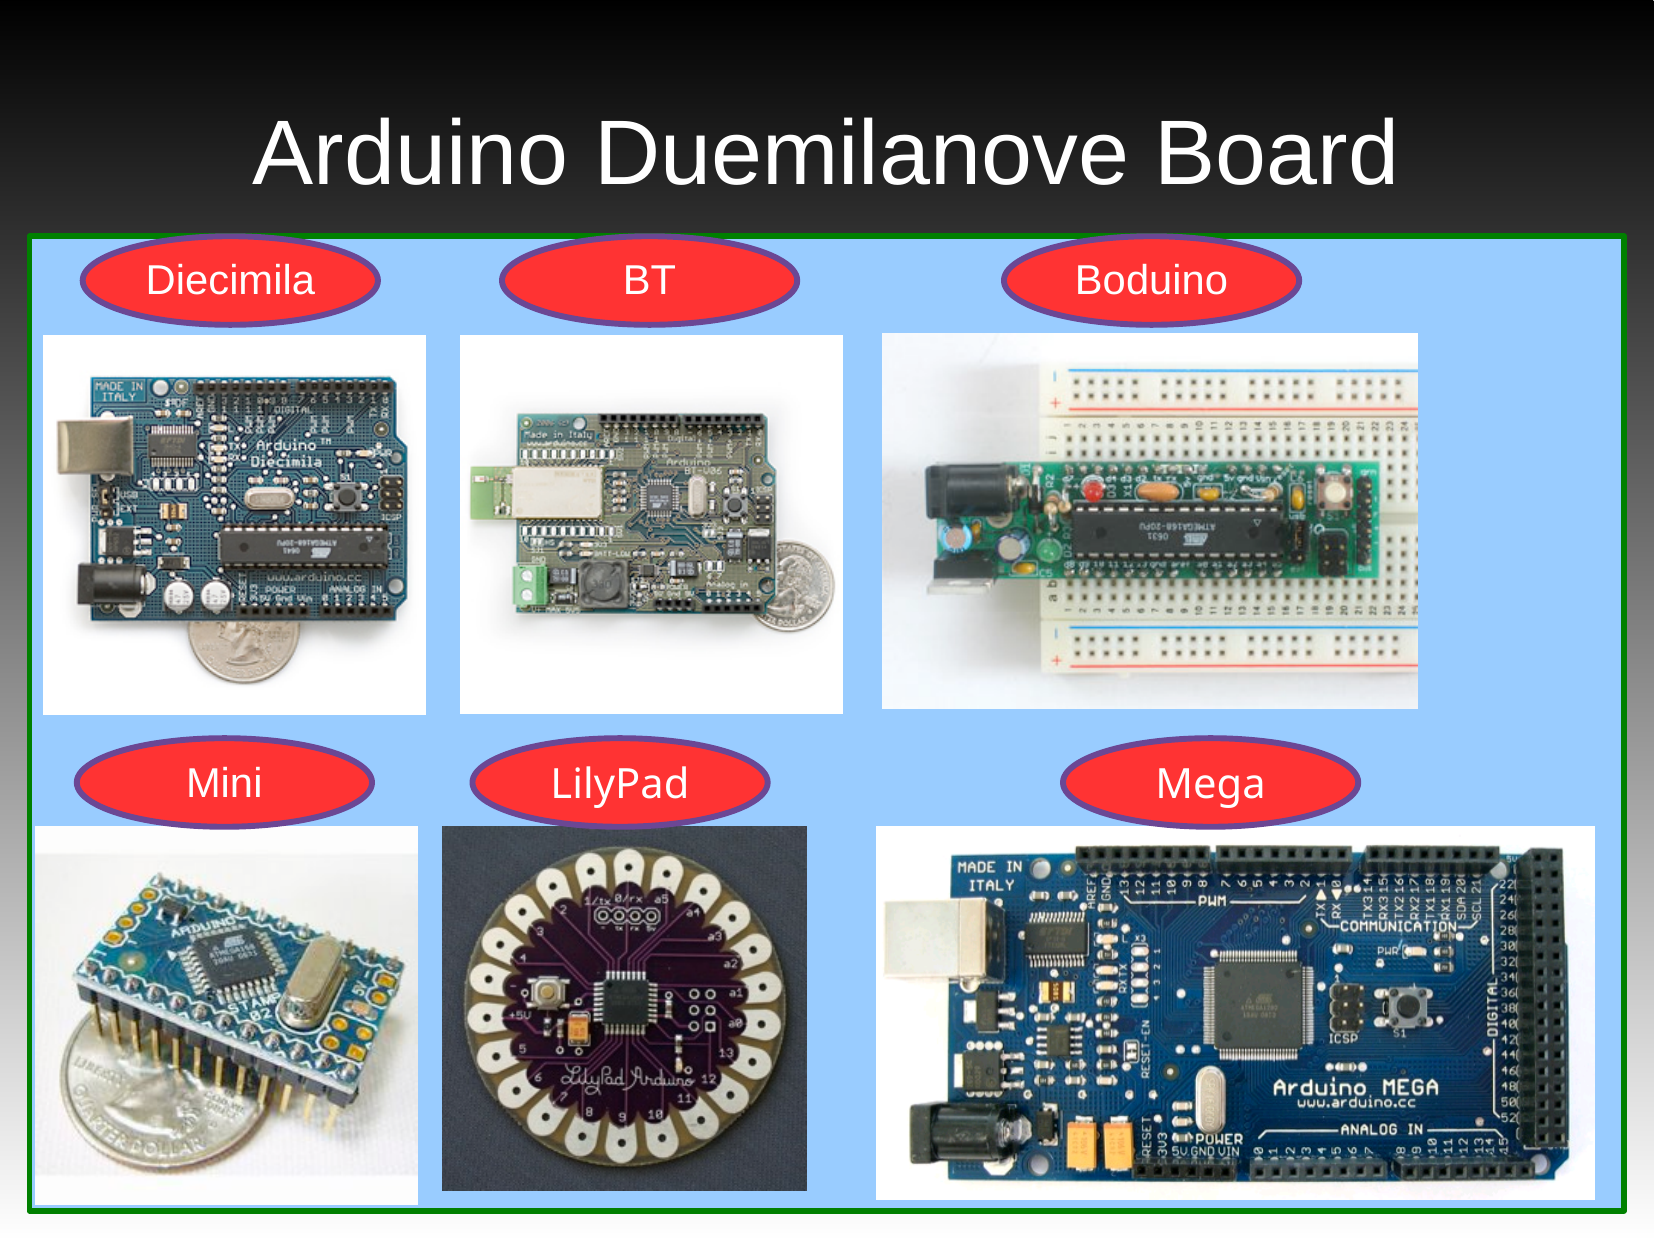

# Arduino Duemilanove Board
Diecimila
BT
Boduino
Mini
LilyPad
Mega